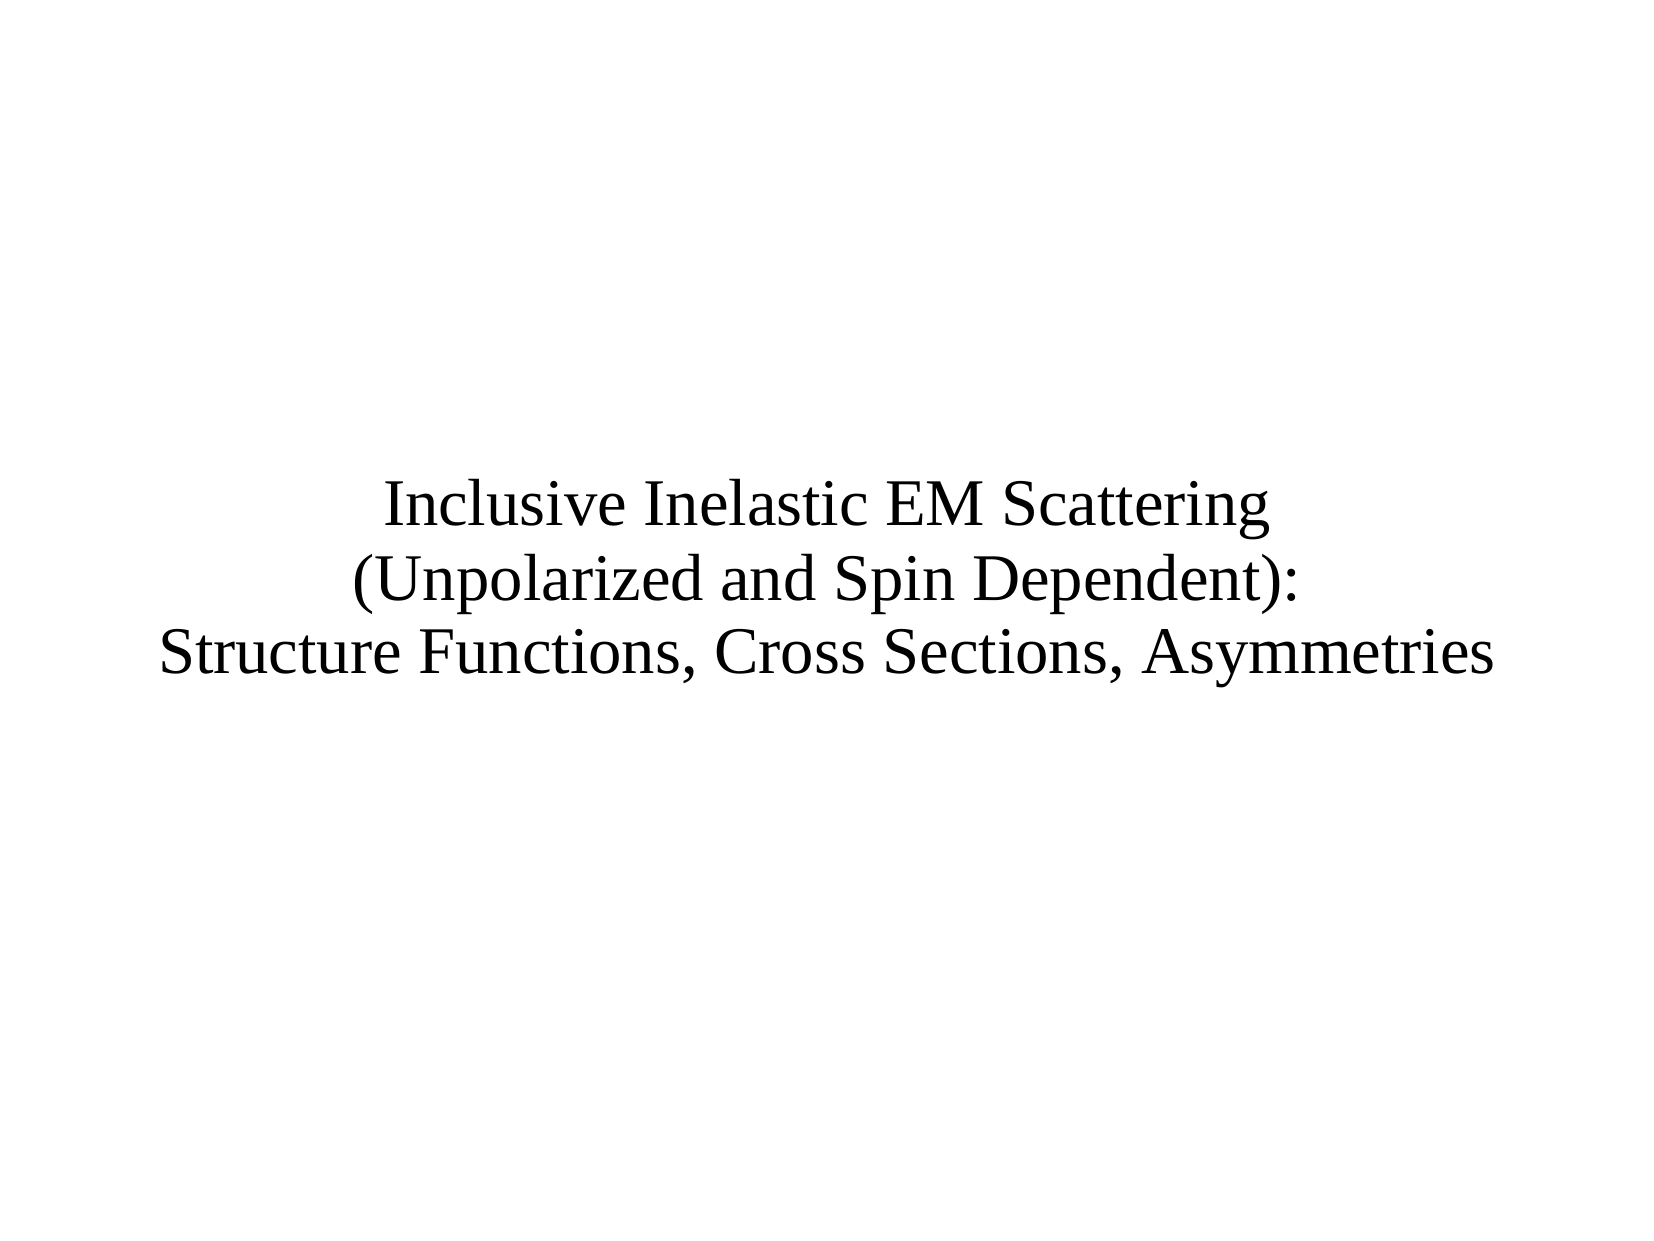

# Inclusive Inelastic EM Scattering
(Unpolarized and Spin Dependent):
Structure Functions, Cross Sections, Asymmetries